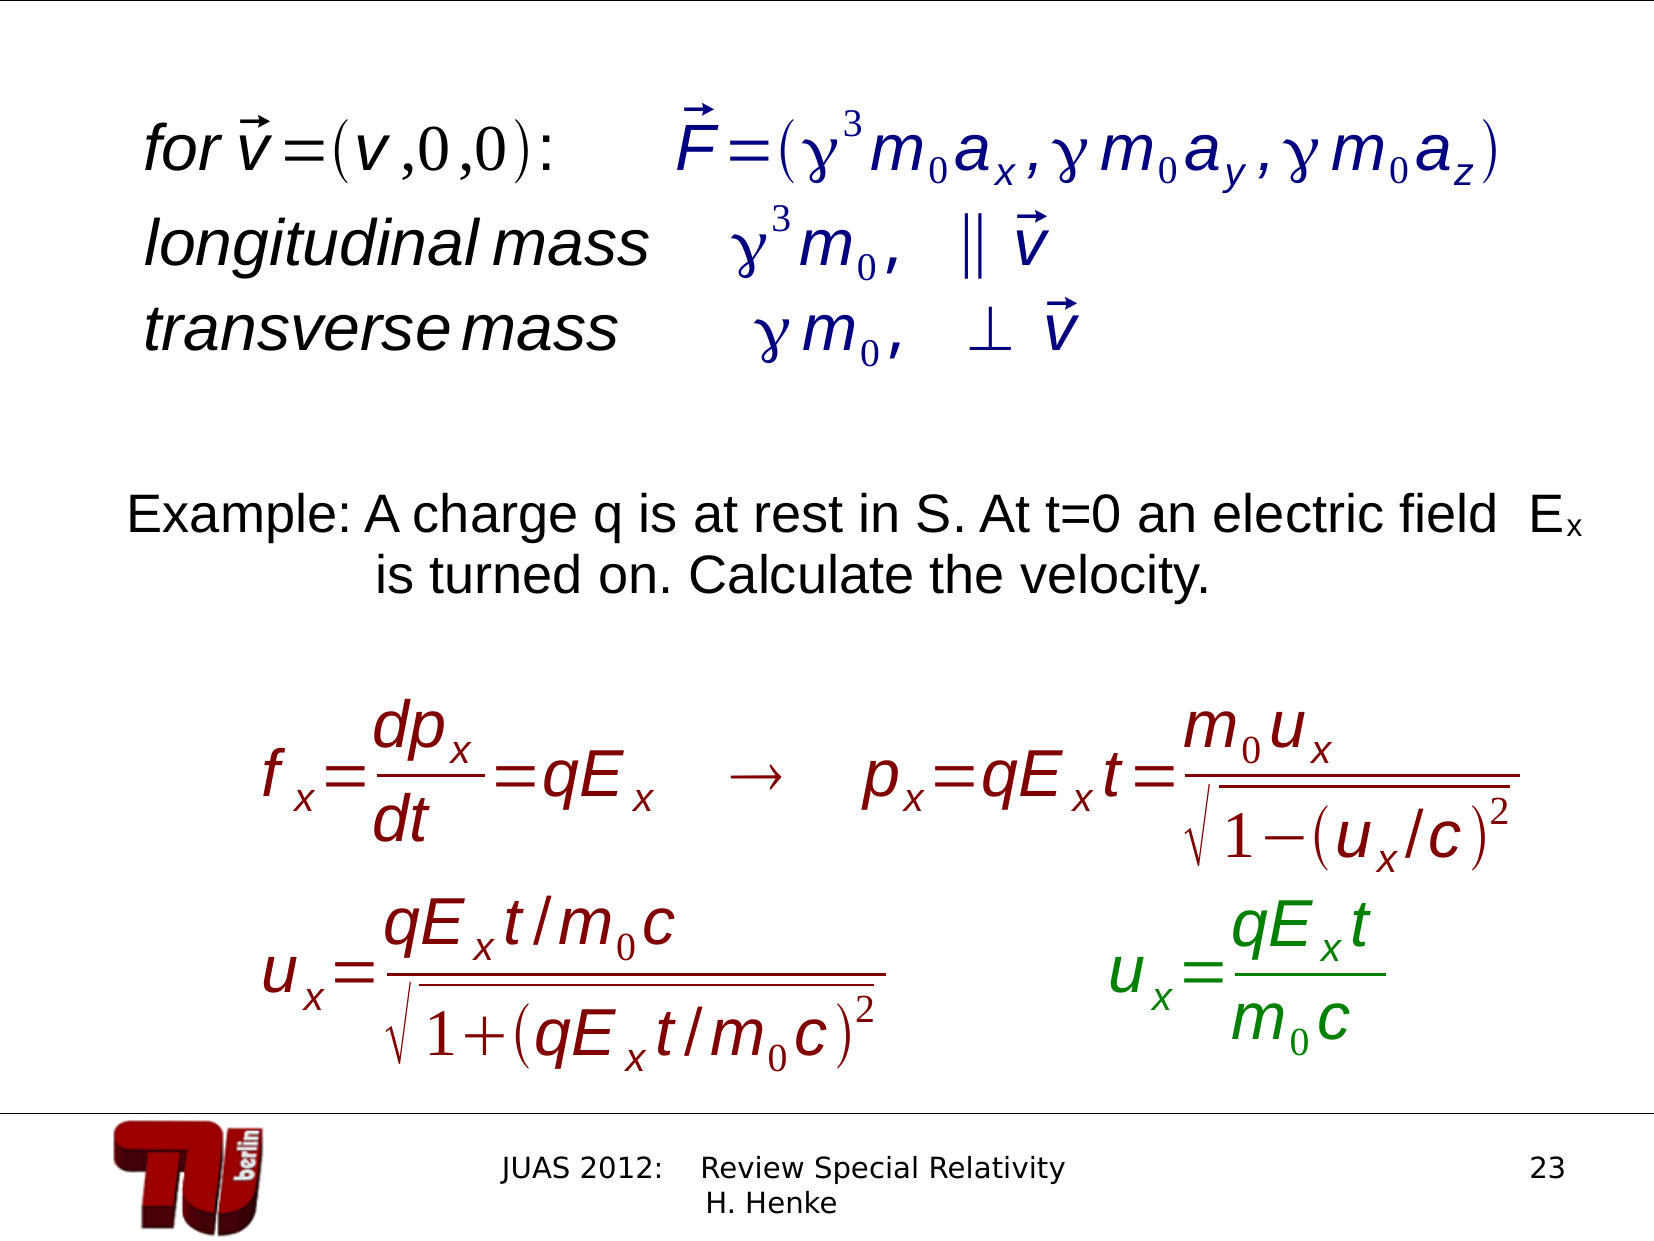

Example: A charge q is at rest in S. At t=0 an electric field Ex is turned on. Calculate the velocity.
23